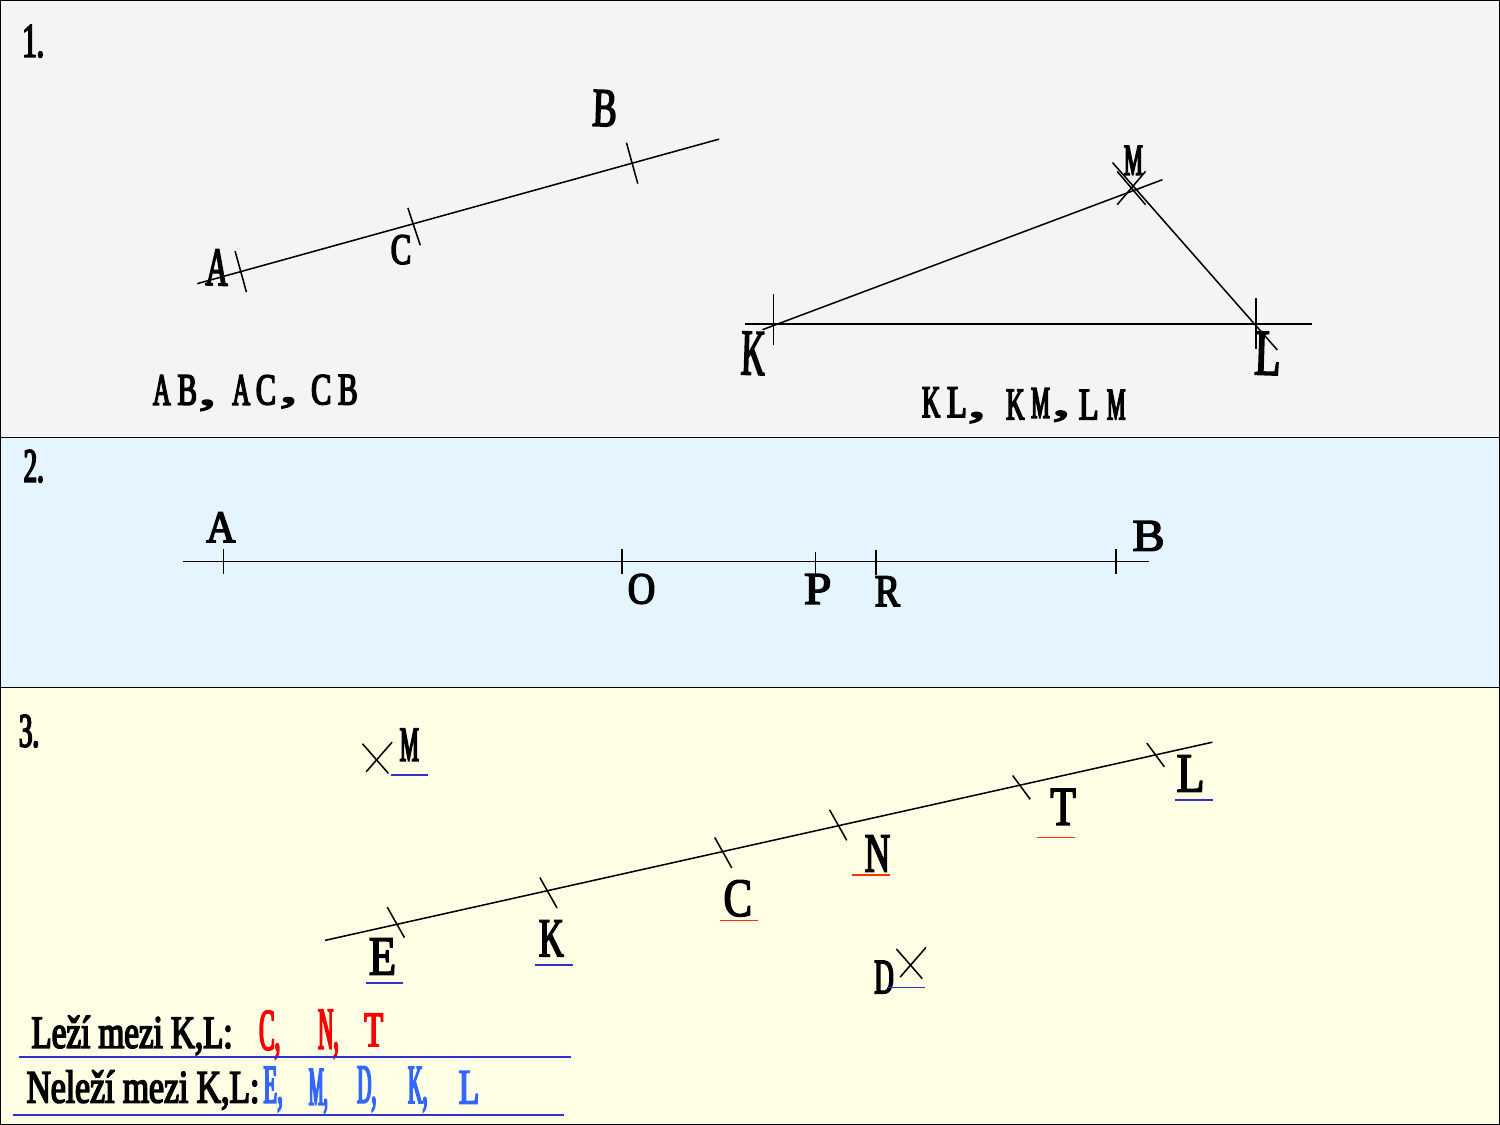

1.
2.
3.
B
A
K
L
# Leží- neleží mezi
M
C
C
B
A
B
,
A
C
,
K
L
,
M
K
,
L
M
A
B
O
R
P
M
L
T
N
C
K
E
D
N,
C,
T
Leží mezi K,L:
D,
E,
K,
M,
Neleží mezi K,L:
L